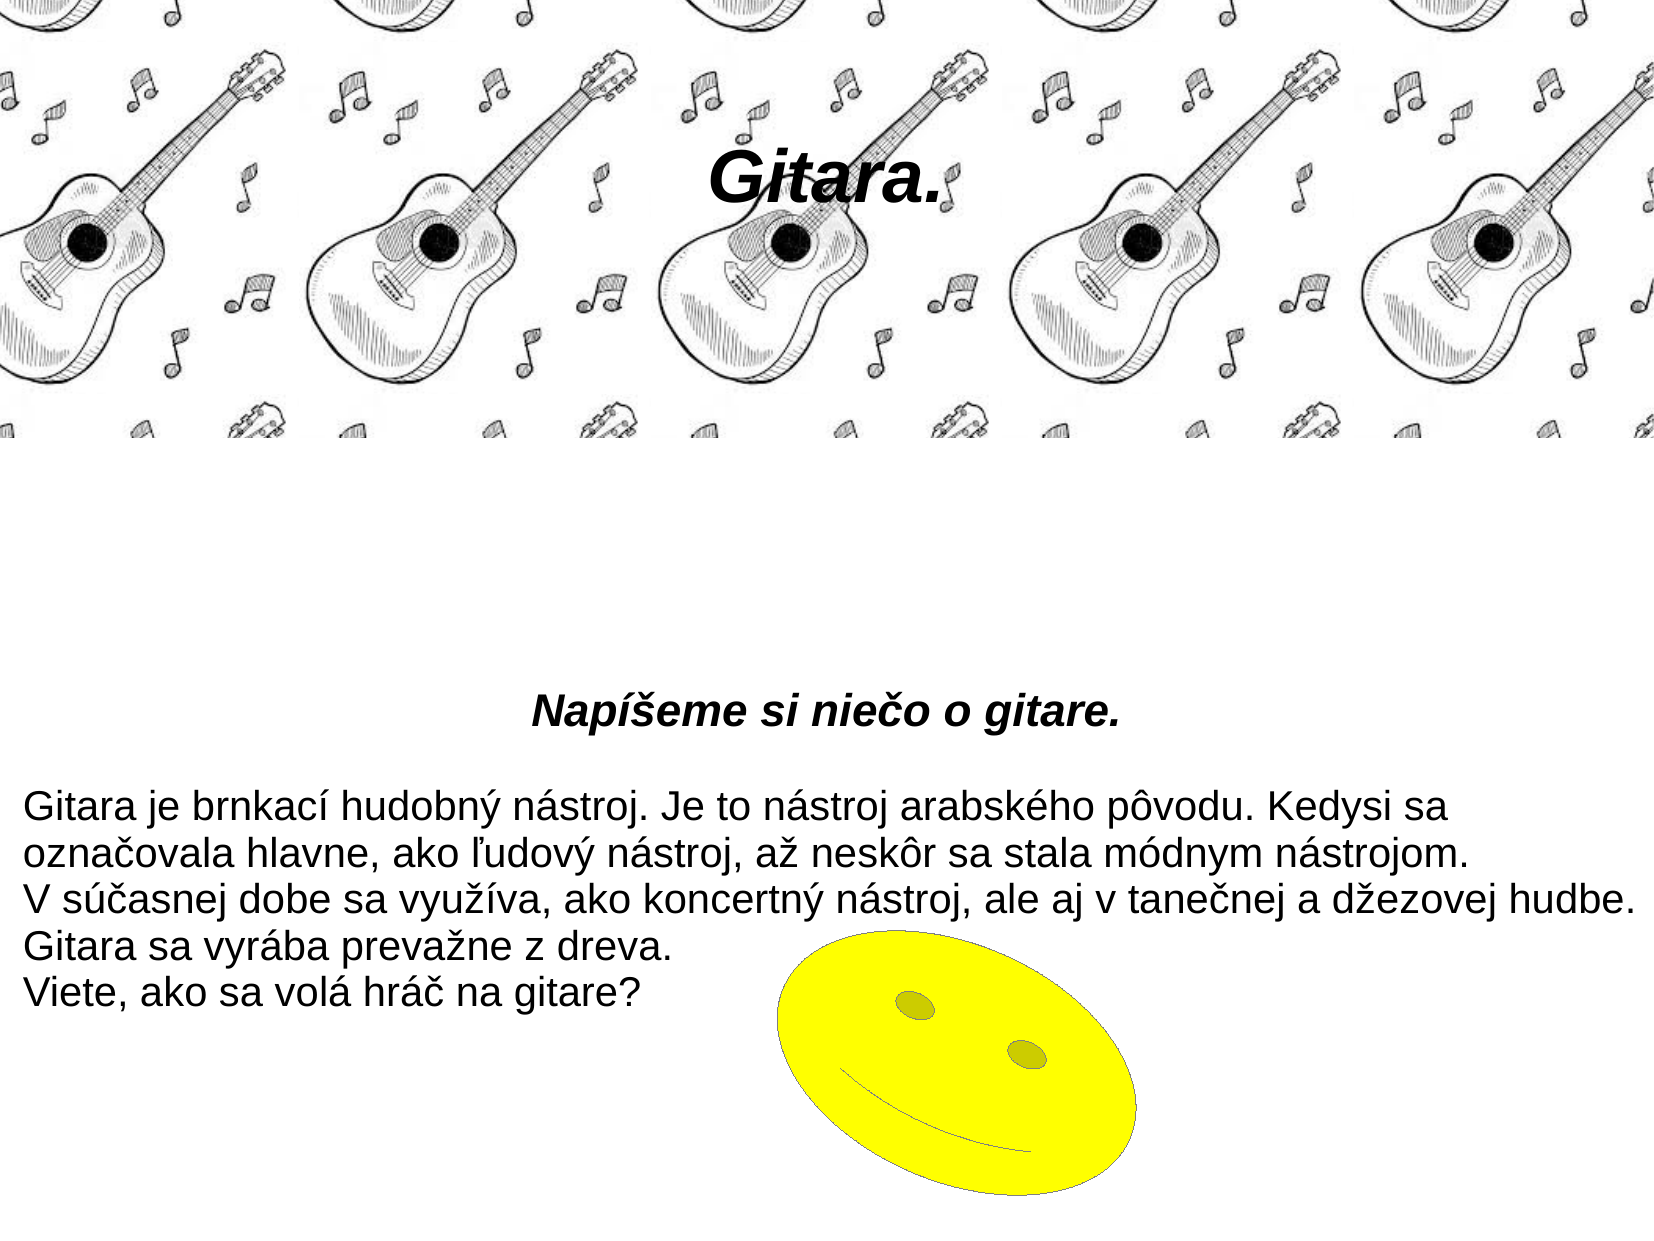

# Gitara.
Napíšeme si niečo o gitare.
 Gitara je brnkací hudobný nástroj. Je to nástroj arabského pôvodu. Kedysi sa označovala hlavne, ako ľudový nástroj, až neskôr sa stala módnym nástrojom.
 V súčasnej dobe sa využíva, ako koncertný nástroj, ale aj v tanečnej a džezovej hudbe.
 Gitara sa vyrába prevažne z dreva.
 Viete, ako sa volá hráč na gitare?